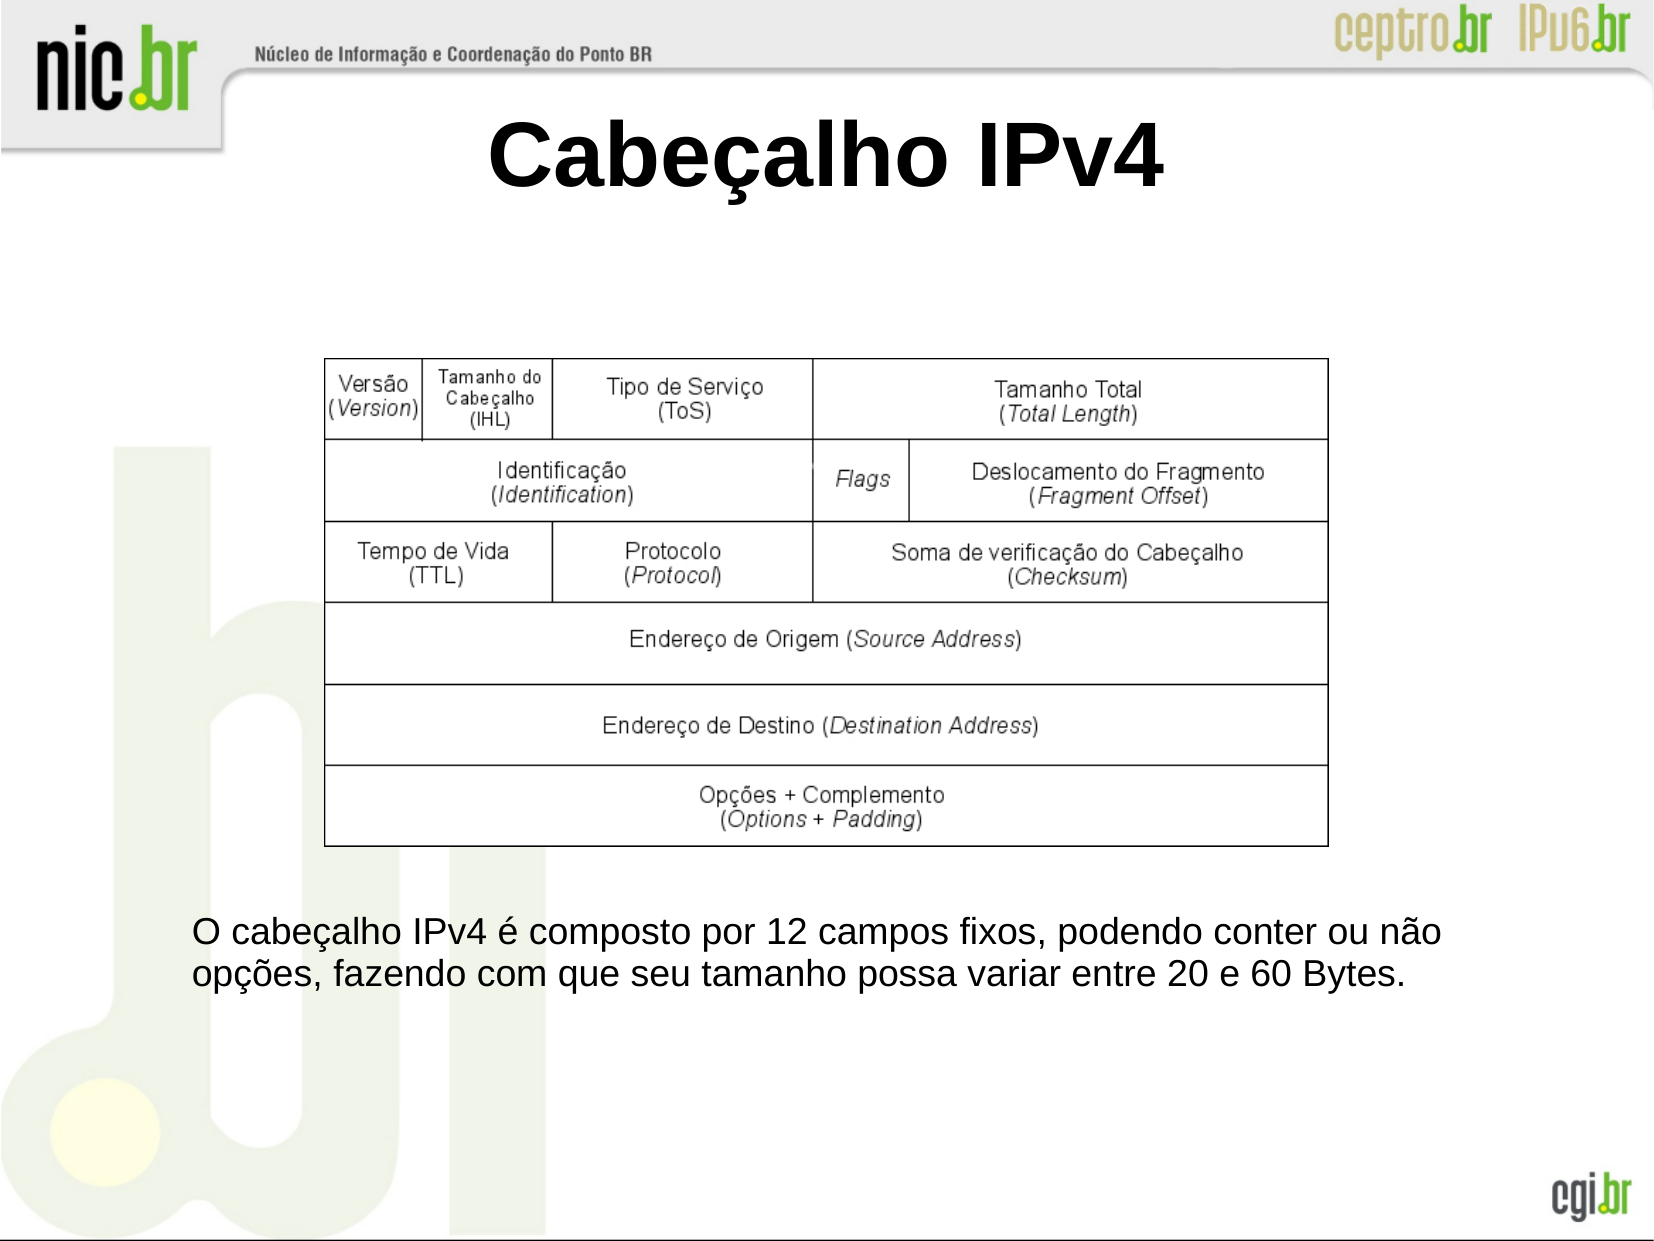

Cabeçalho IPv4
O cabeçalho IPv4 é composto por 12 campos fixos, podendo conter ou não opções, fazendo com que seu tamanho possa variar entre 20 e 60 Bytes.